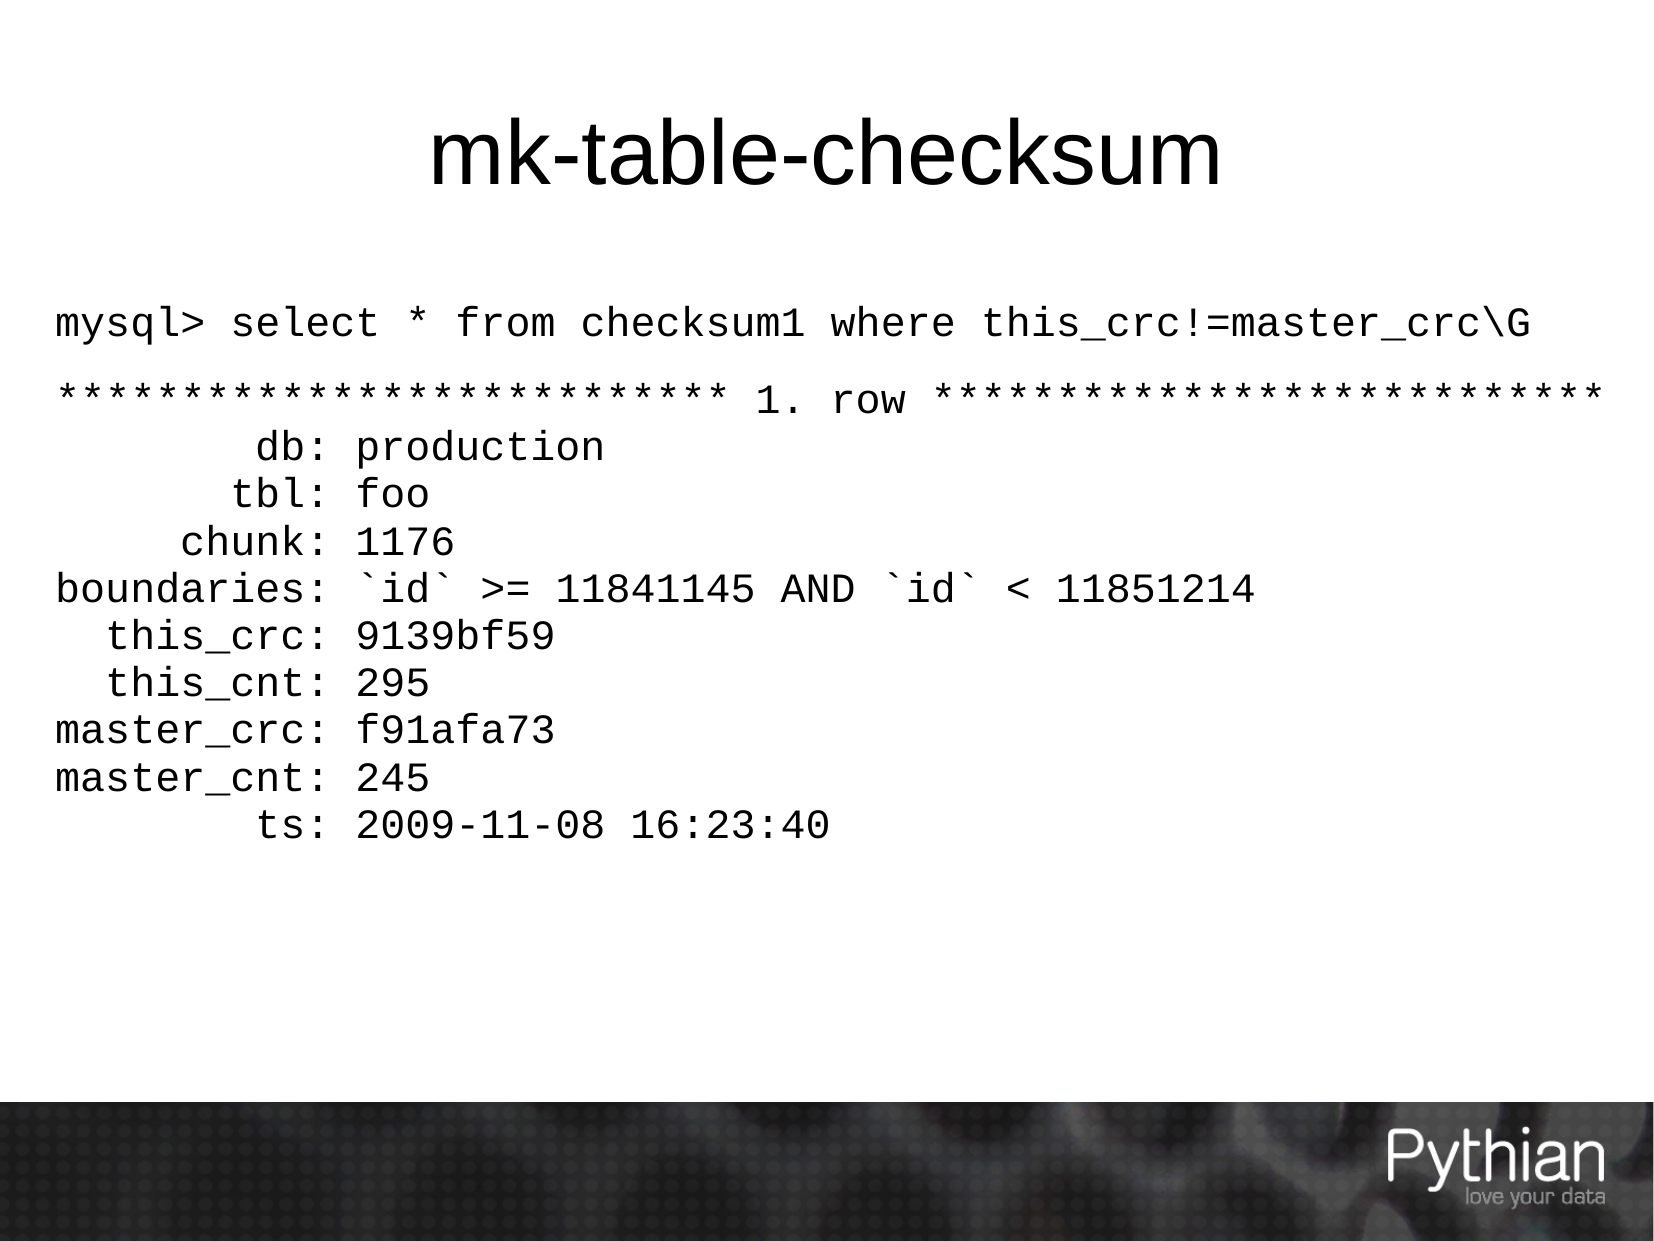

# mk-table-checksum
mysql> select * from checksum1 where this_crc!=master_crc\G
*************************** 1. row ***************************
 db: production
 tbl: foo
 chunk: 1176
boundaries: `id` >= 11841145 AND `id` < 11851214
 this_crc: 9139bf59
 this_cnt: 295
master_crc: f91afa73
master_cnt: 245
 ts: 2009-11-08 16:23:40